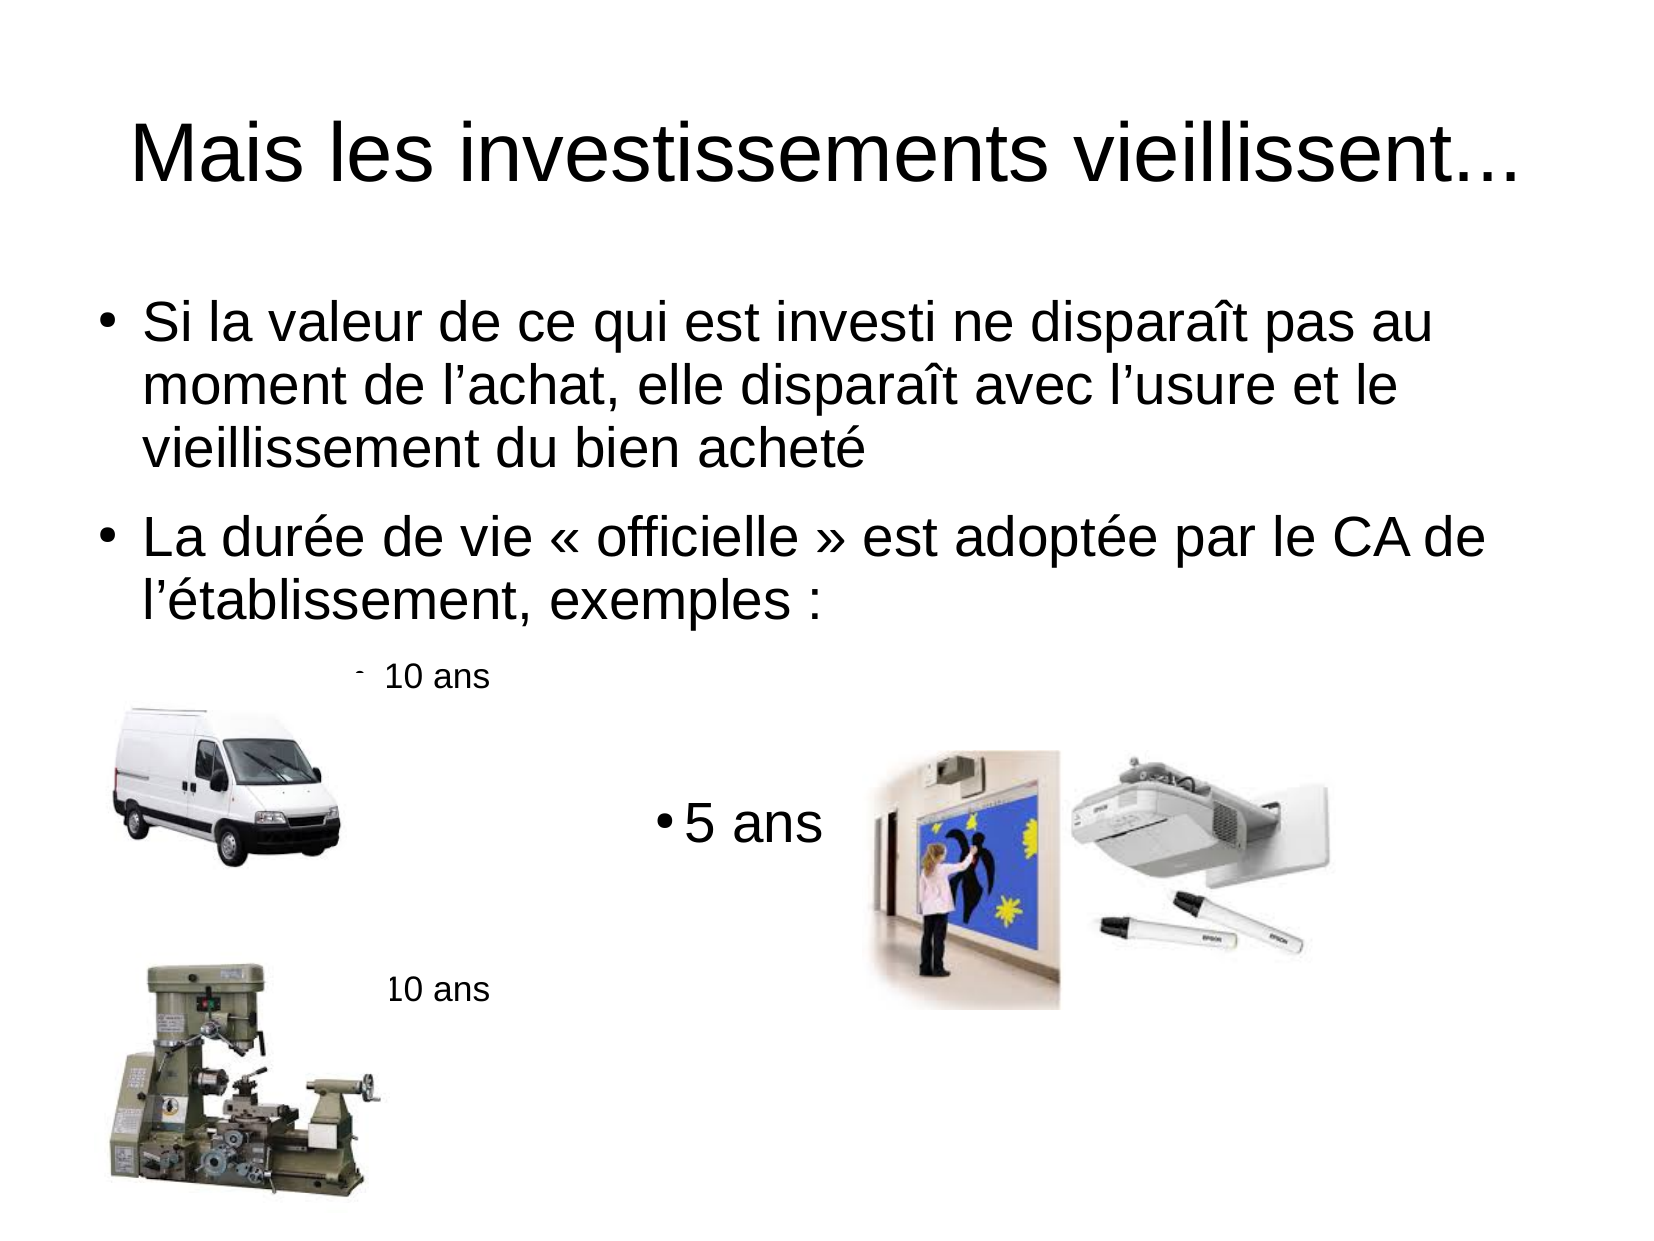

# Mais les investissements vieillissent...
Si la valeur de ce qui est investi ne disparaît pas au moment de l’achat, elle disparaît avec l’usure et le vieillissement du bien acheté
La durée de vie « officielle » est adoptée par le CA de l’établissement, exemples :
10 ans
5 ans
10 ans